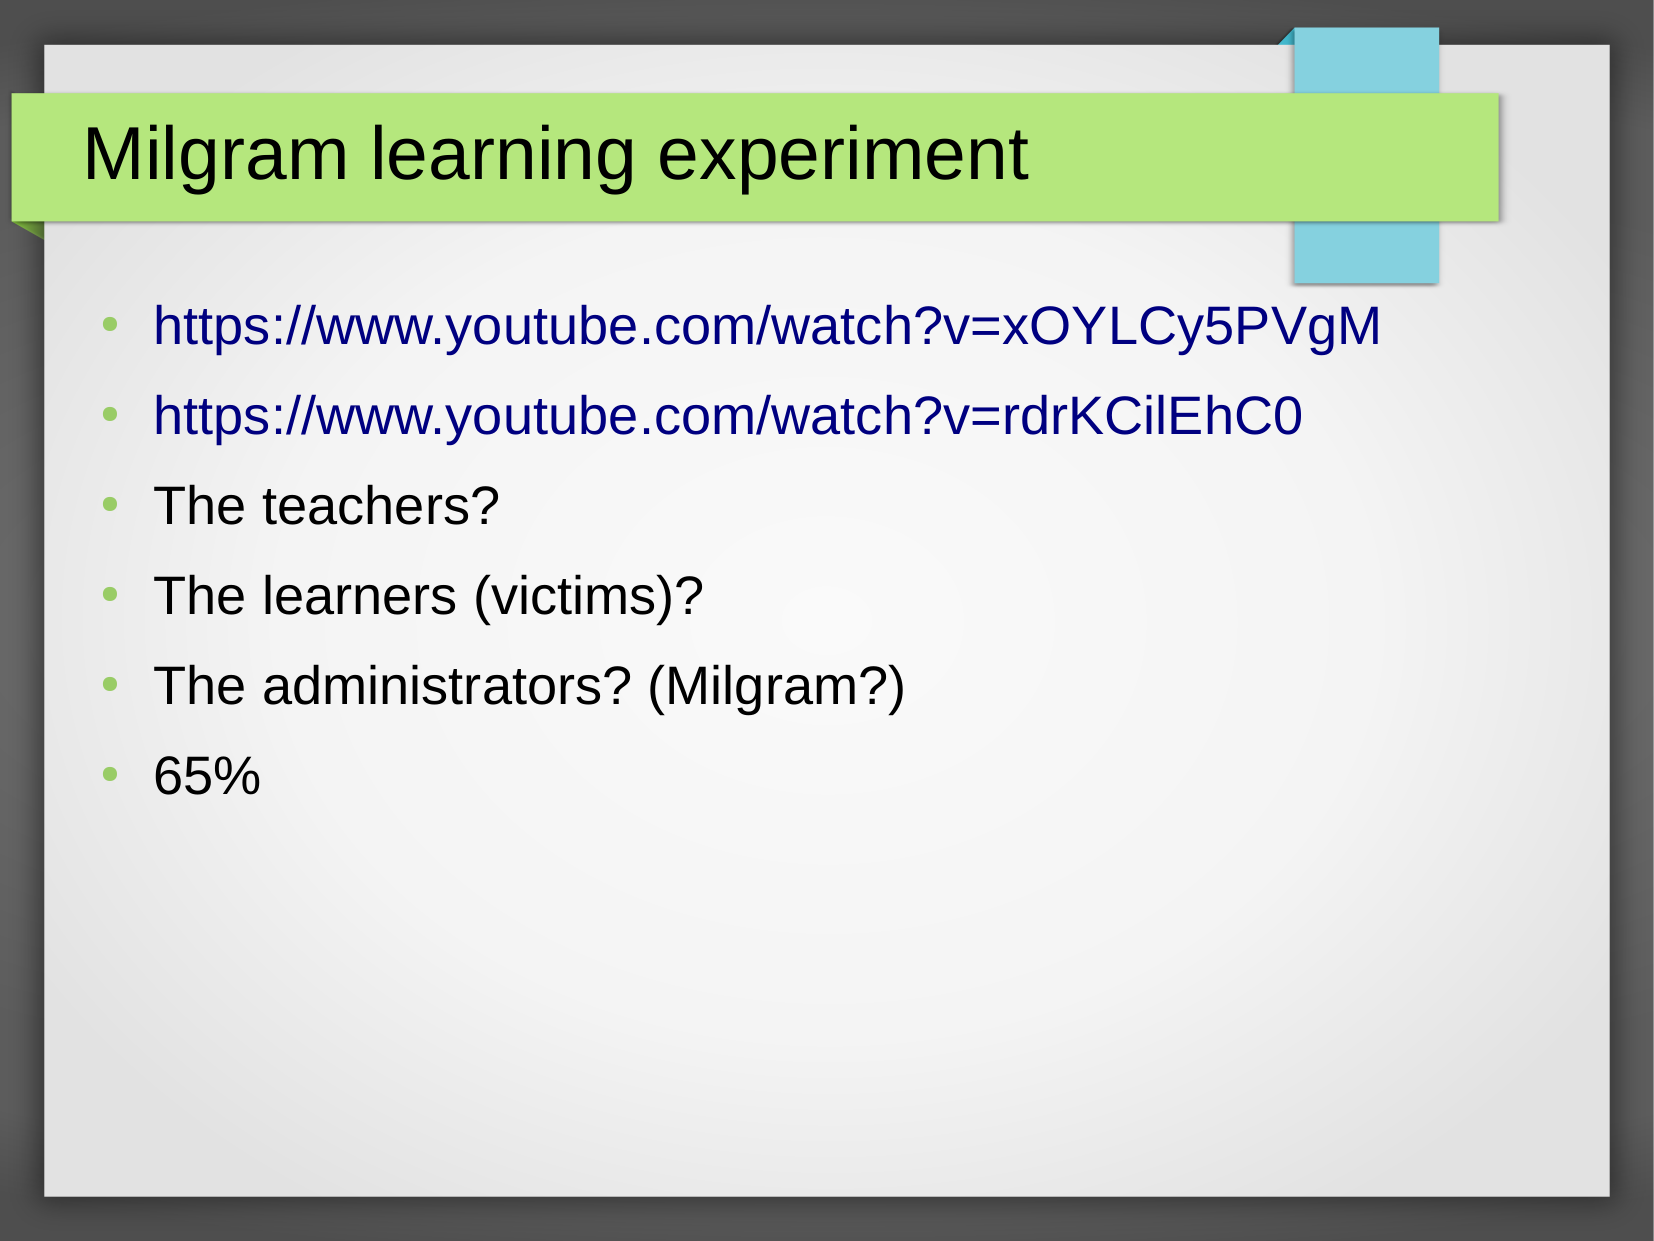

# Milgram learning experiment
https://www.youtube.com/watch?v=xOYLCy5PVgM
https://www.youtube.com/watch?v=rdrKCilEhC0
The teachers?
The learners (victims)?
The administrators? (Milgram?)
65%